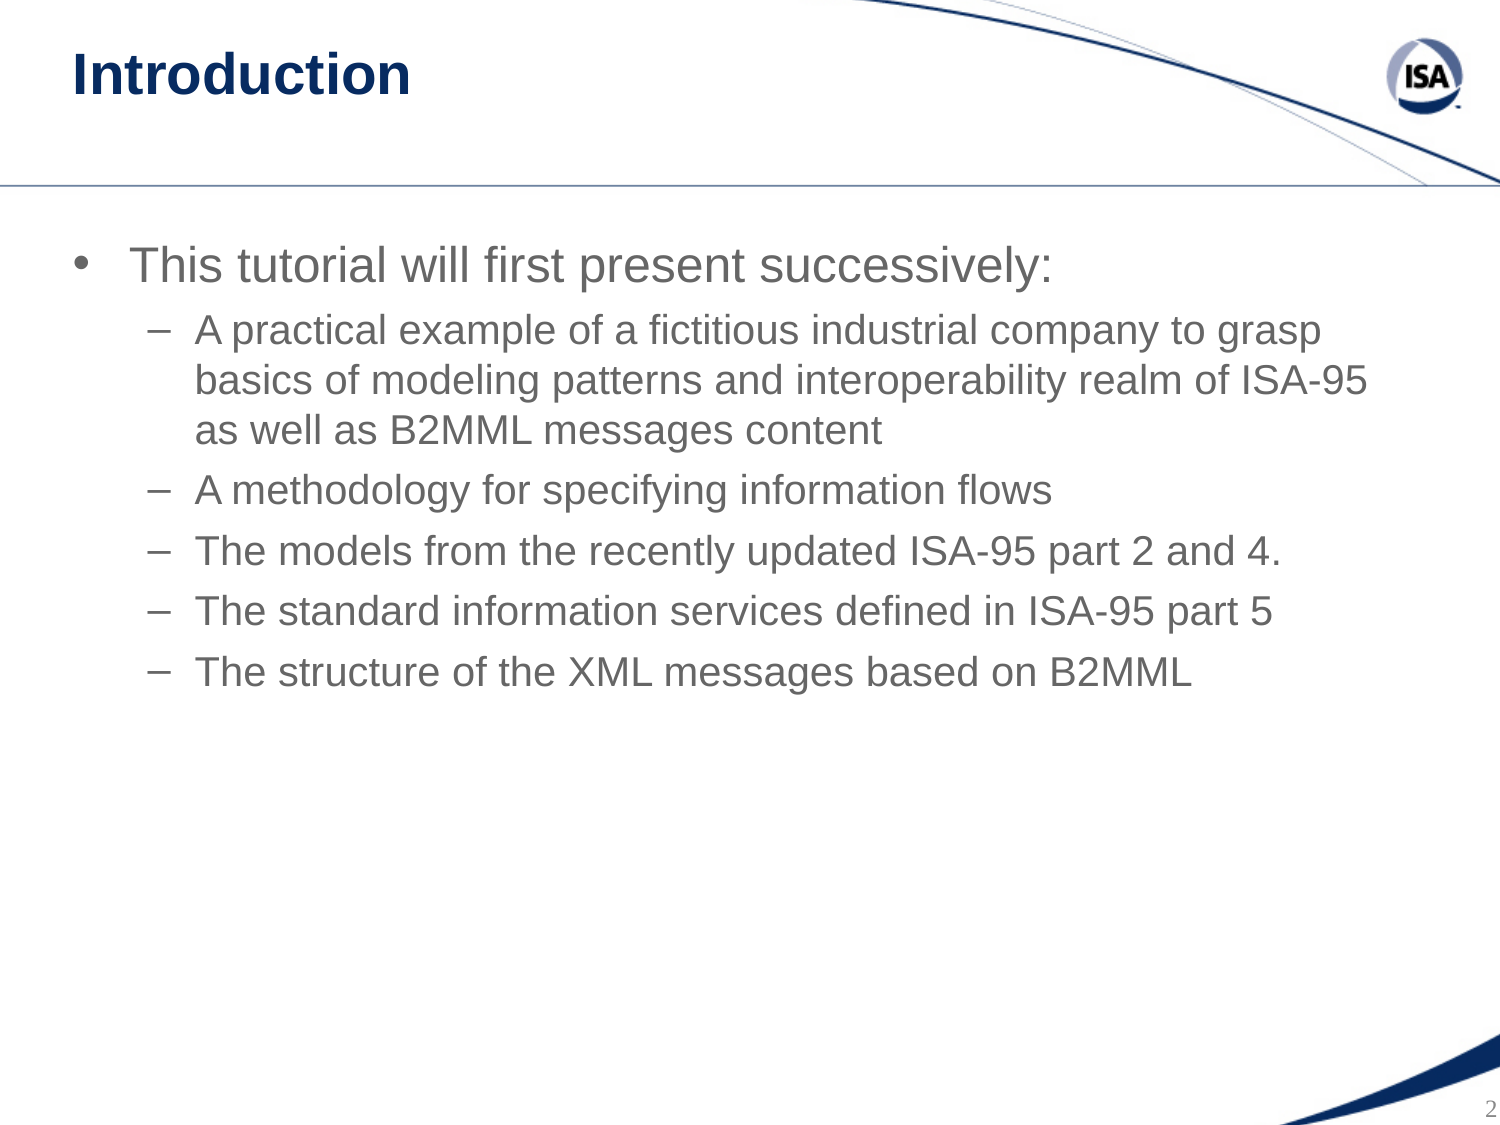

Introduction
# This tutorial will first present successively:
A practical example of a fictitious industrial company to grasp basics of modeling patterns and interoperability realm of ISA-95 as well as B2MML messages content
A methodology for specifying information flows
The models from the recently updated ISA-95 part 2 and 4.
The standard information services defined in ISA-95 part 5
The structure of the XML messages based on B2MML